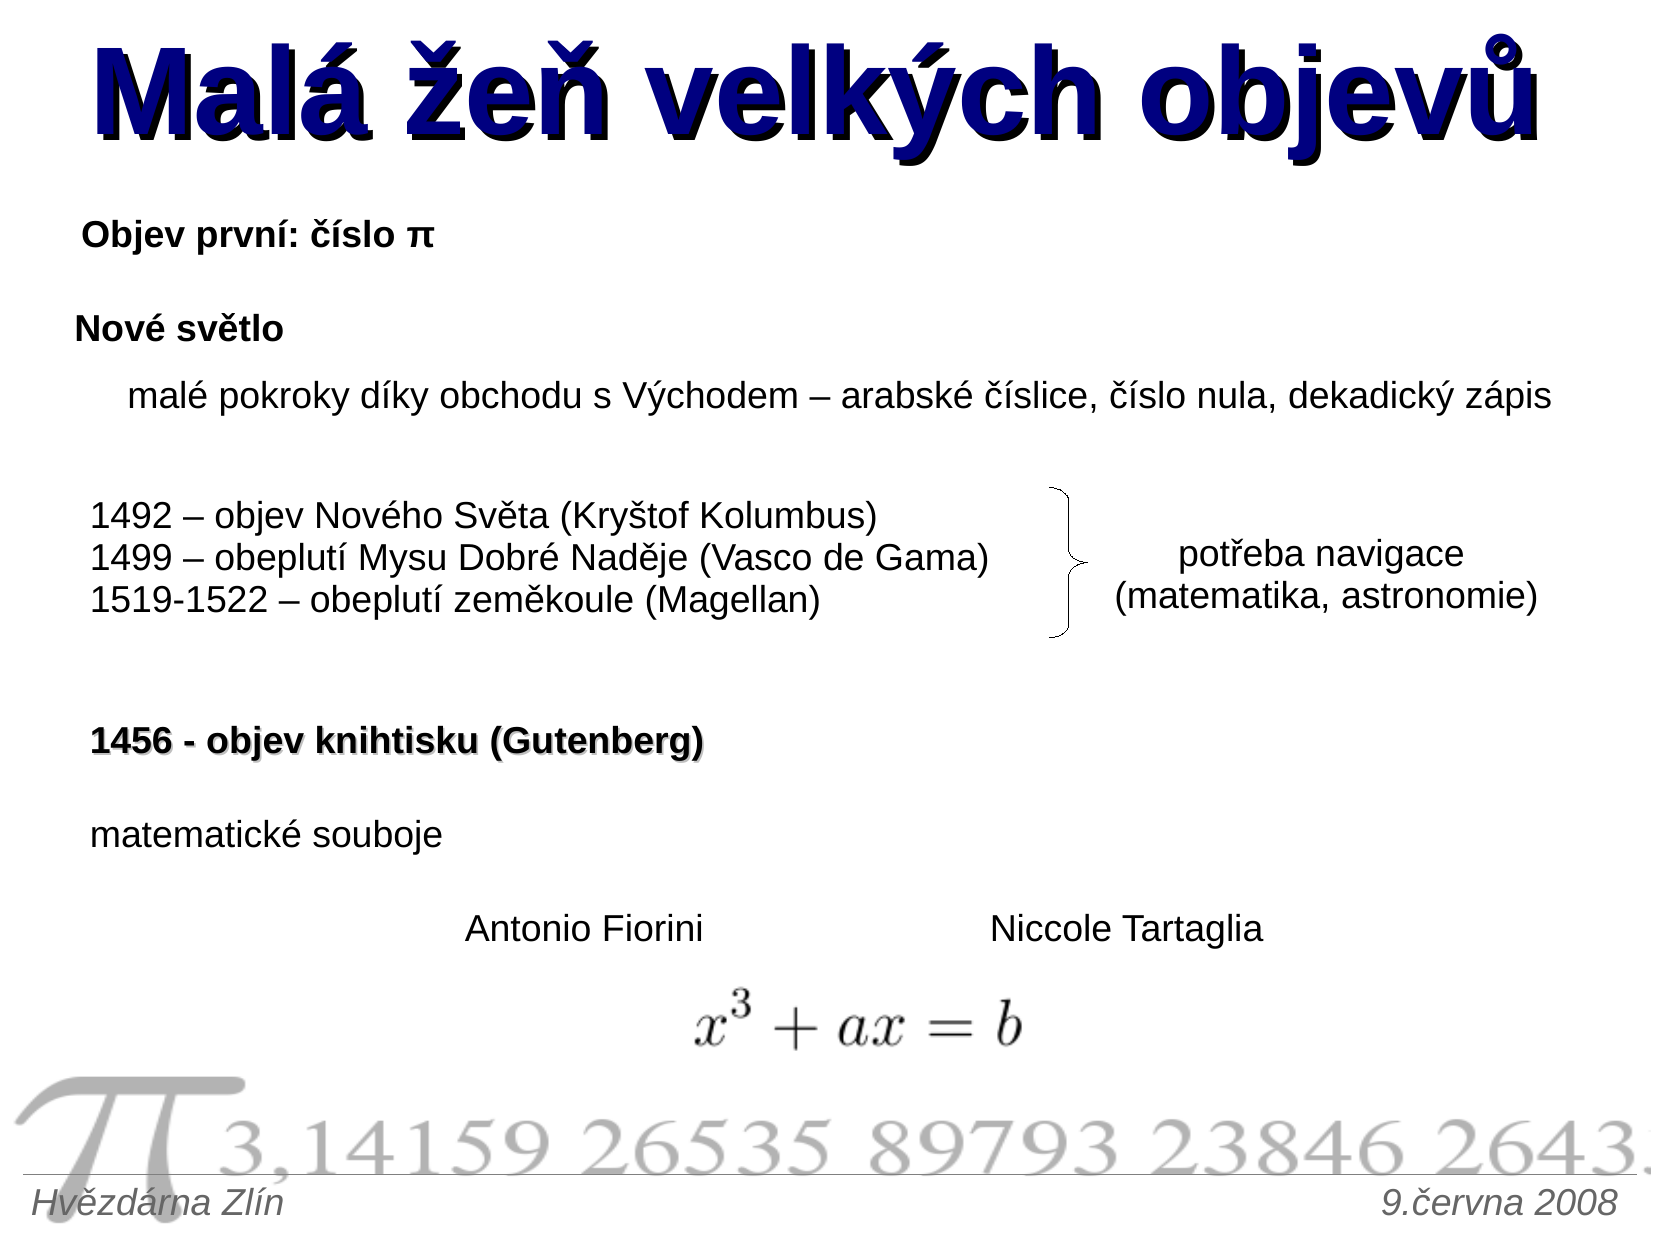

Malá žeň velkých objevů
Objev první: číslo π
Nové světlo
malé pokroky díky obchodu s Východem – arabské číslice, číslo nula, dekadický zápis
1492 – objev Nového Světa (Kryštof Kolumbus)
1499 – obeplutí Mysu Dobré Naděje (Vasco de Gama)
1519-1522 – obeplutí zeměkoule (Magellan)
potřeba navigace
(matematika, astronomie)
1456 - objev knihtisku (Gutenberg)
matematické souboje
Antonio Fiorini				Niccole Tartaglia
Hvězdárna Zlín															9.června 2008